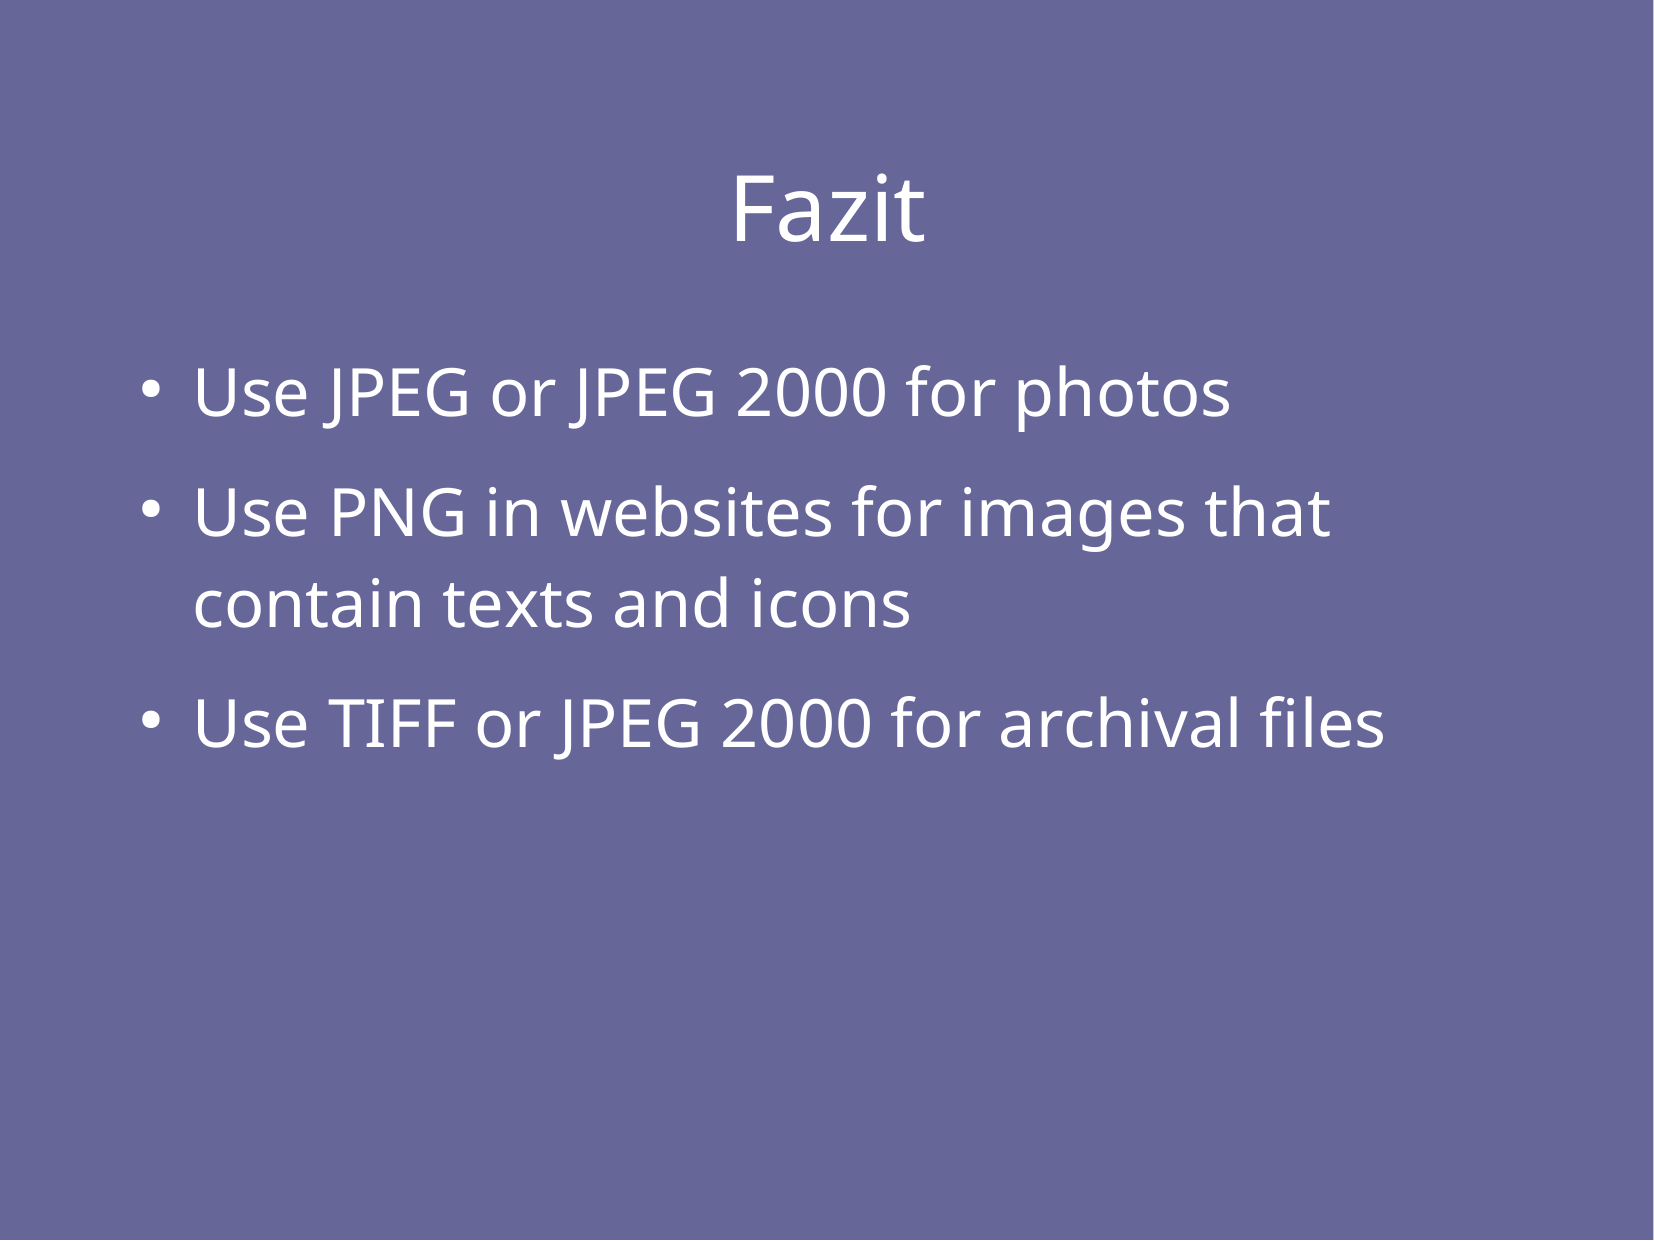

# Fazit
Use JPEG or JPEG 2000 for photos
Use PNG in websites for images that contain texts and icons
Use TIFF or JPEG 2000 for archival files